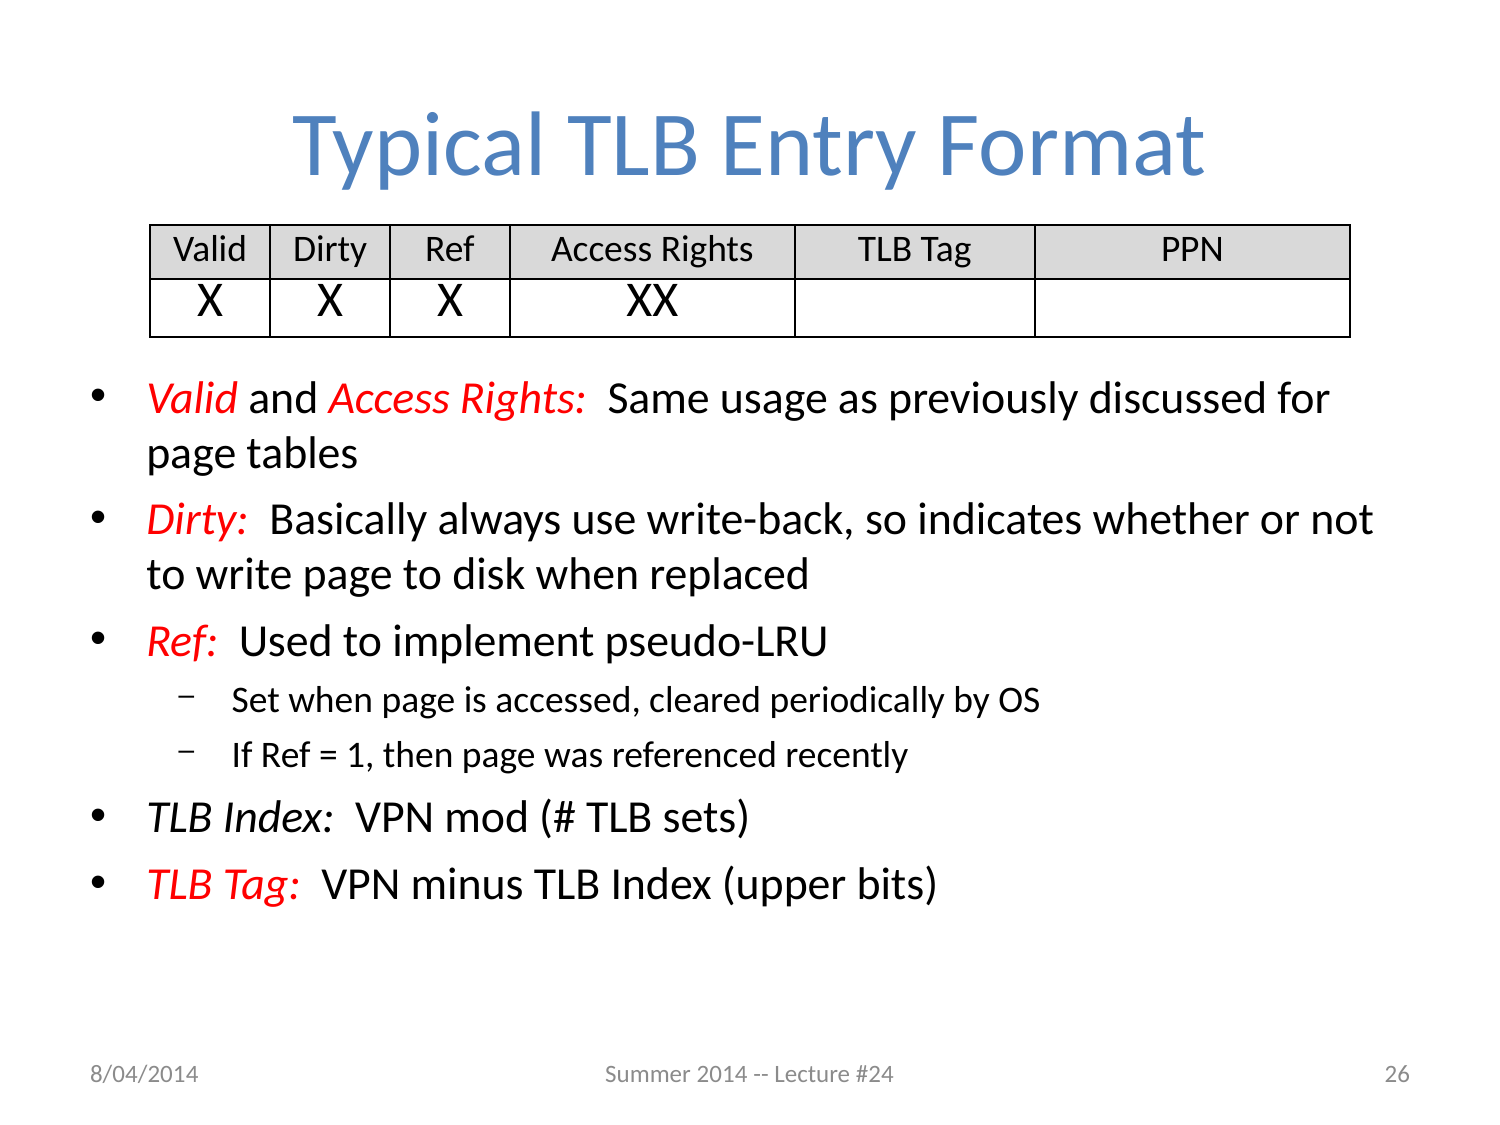

Typical TLB Entry Format
| Valid | Dirty | Ref | Access Rights | TLB Tag | PPN |
| --- | --- | --- | --- | --- | --- |
| X | X | X | XX | | |
# Valid and Access Rights: Same usage as previously discussed for page tables
Dirty: Basically always use write-back, so indicates whether or not to write page to disk when replaced
Ref: Used to implement pseudo-LRU
Set when page is accessed, cleared periodically by OS
If Ref = 1, then page was referenced recently
TLB Index: VPN mod (# TLB sets)
TLB Tag: VPN minus TLB Index (upper bits)
8/04/2014
Summer 2014 -- Lecture #24